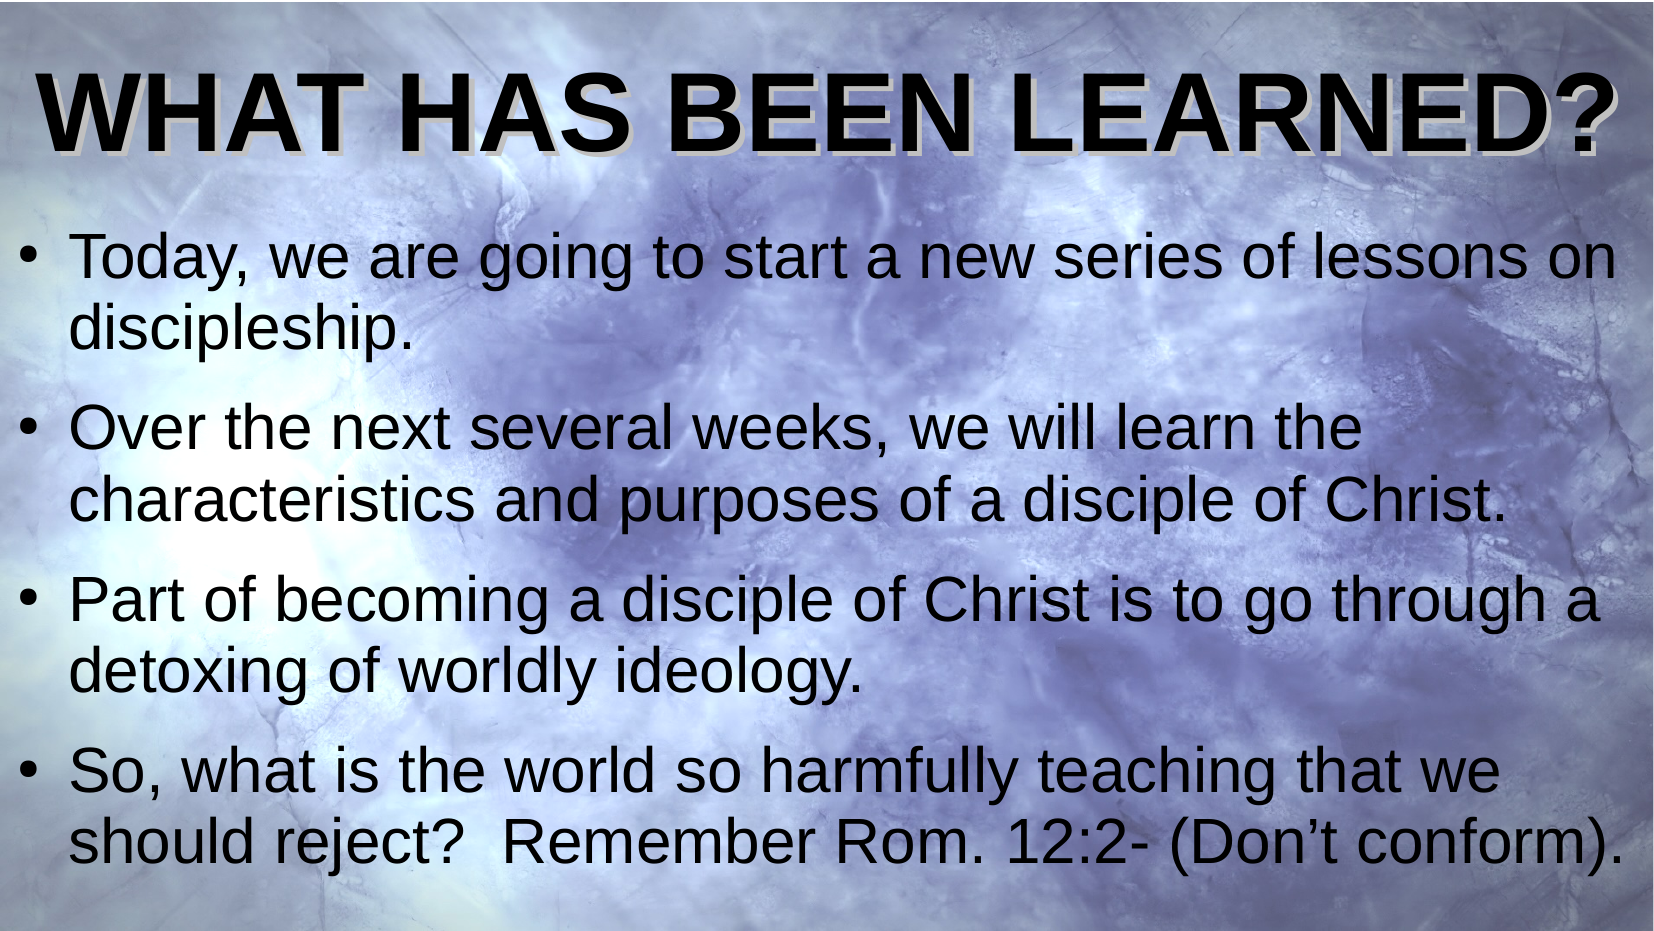

# WHAT HAS BEEN LEARNED?
Today, we are going to start a new series of lessons on discipleship.
Over the next several weeks, we will learn the characteristics and purposes of a disciple of Christ.
Part of becoming a disciple of Christ is to go through a detoxing of worldly ideology.
So, what is the world so harmfully teaching that we should reject? Remember Rom. 12:2- (Don’t conform).